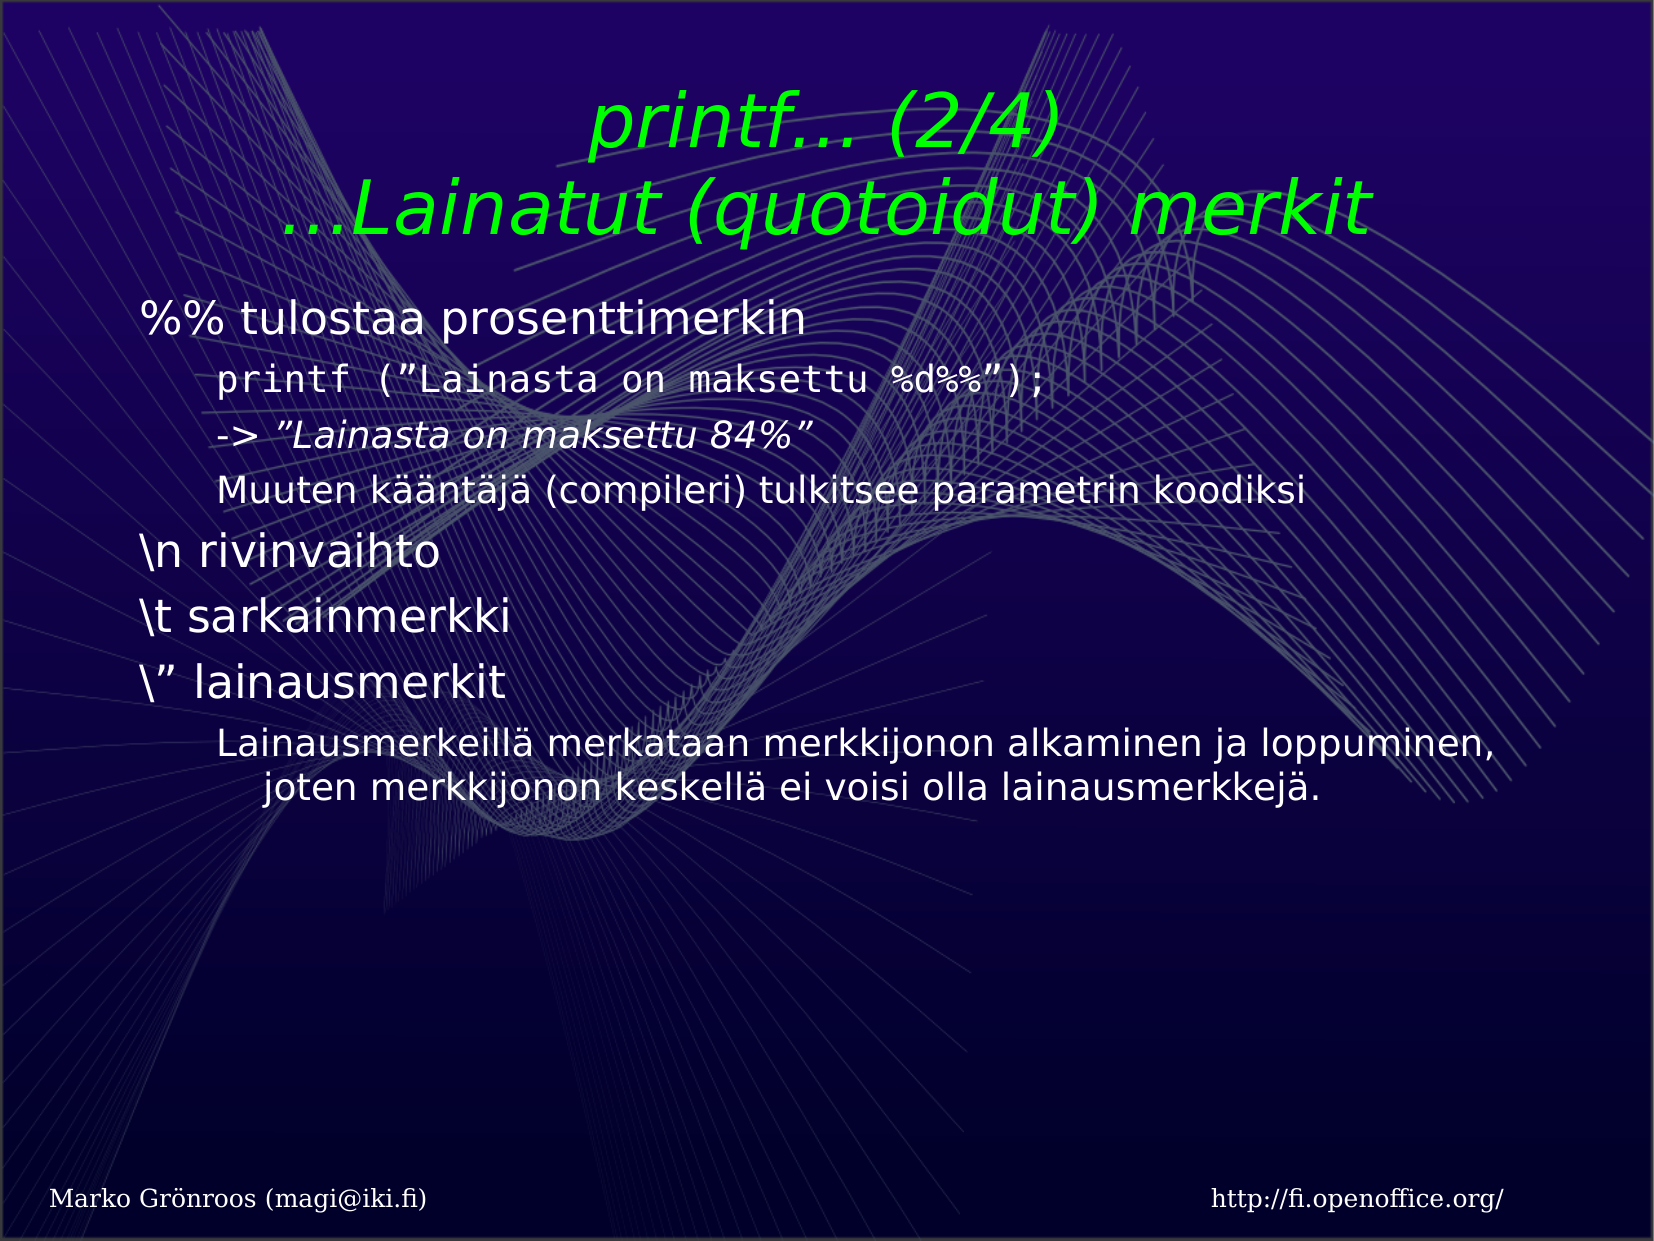

# printf... (2/4) ...Lainatut (quotoidut) merkit
%% tulostaa prosenttimerkin
printf (”Lainasta on maksettu %d%%”);
-> ”Lainasta on maksettu 84%”
Muuten kääntäjä (compileri) tulkitsee parametrin koodiksi
\n rivinvaihto
\t sarkainmerkki
\” lainausmerkit
Lainausmerkeillä merkataan merkkijonon alkaminen ja loppuminen, joten merkkijonon keskellä ei voisi olla lainausmerkkejä.